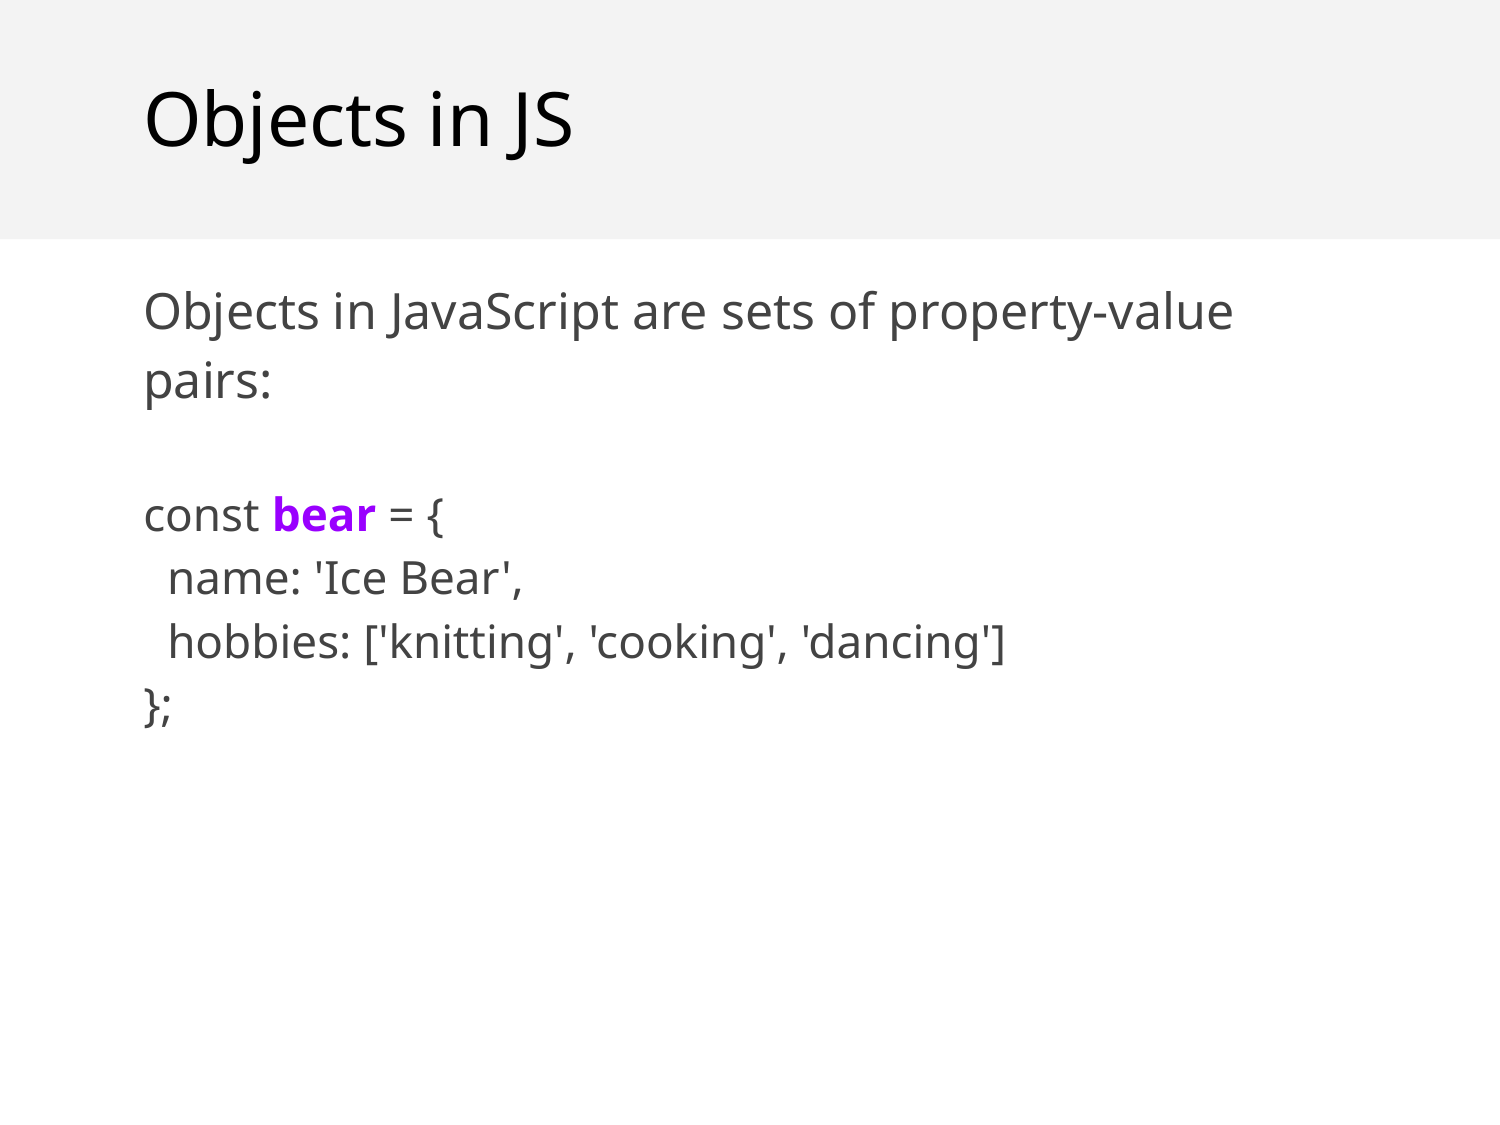

# Objects in JS
Objects in JavaScript are sets of property-value pairs:
const bear = {
 name: 'Ice Bear',
 hobbies: ['knitting', 'cooking', 'dancing']
};